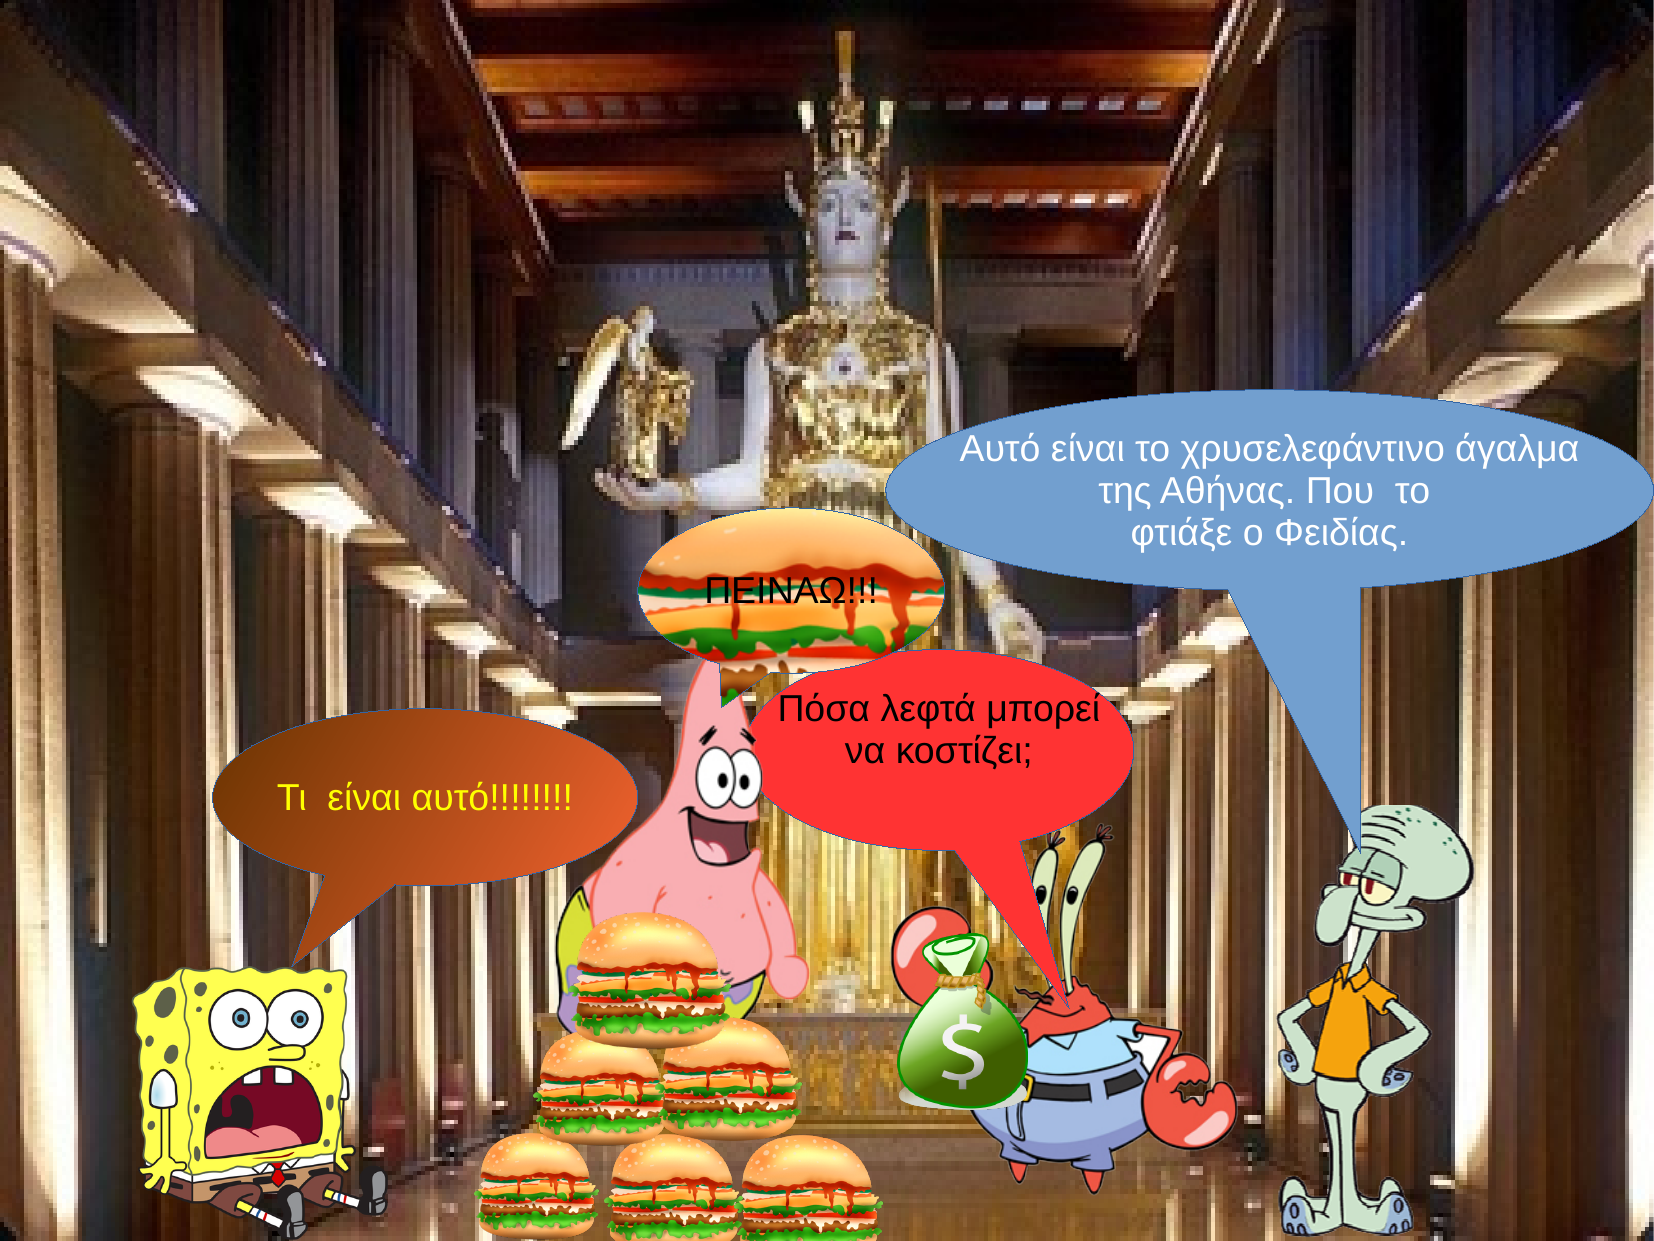

Αυτό είναι το χρυσελεφάντινο άγαλμα
της Αθήνας. Που το
φτιάξε ο Φειδίας.
ΠΕΙΝΑΩ!!!
Πόσα λεφτά μπορεί
να κοστίζει;
Τι είναι αυτό!!!!!!!!